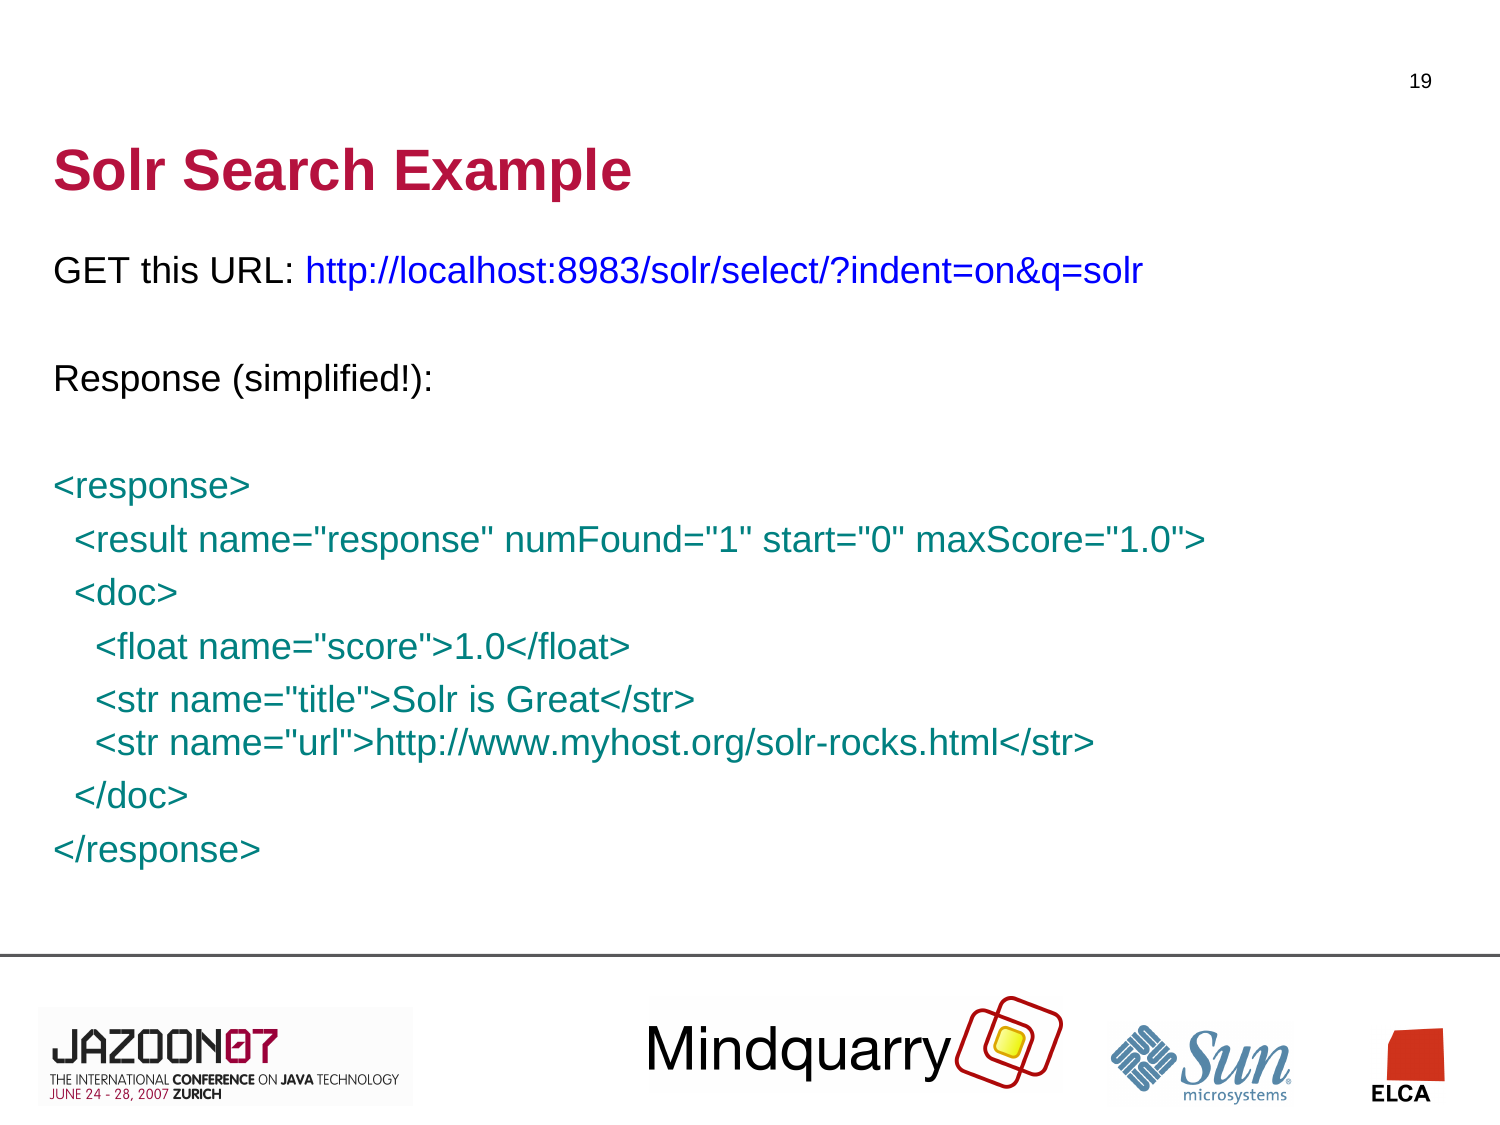

19
# Solr Search Example
GET this URL: http://localhost:8983/solr/select/?indent=on&q=solr
Response (simplified!):
<response>
 <result name="response" numFound="1" start="0" maxScore="1.0">
 <doc>
 <float name="score">1.0</float>
 <str name="title">Solr is Great</str>
 <str name="url">http://www.myhost.org/solr-rocks.html</str>
 </doc>
</response>